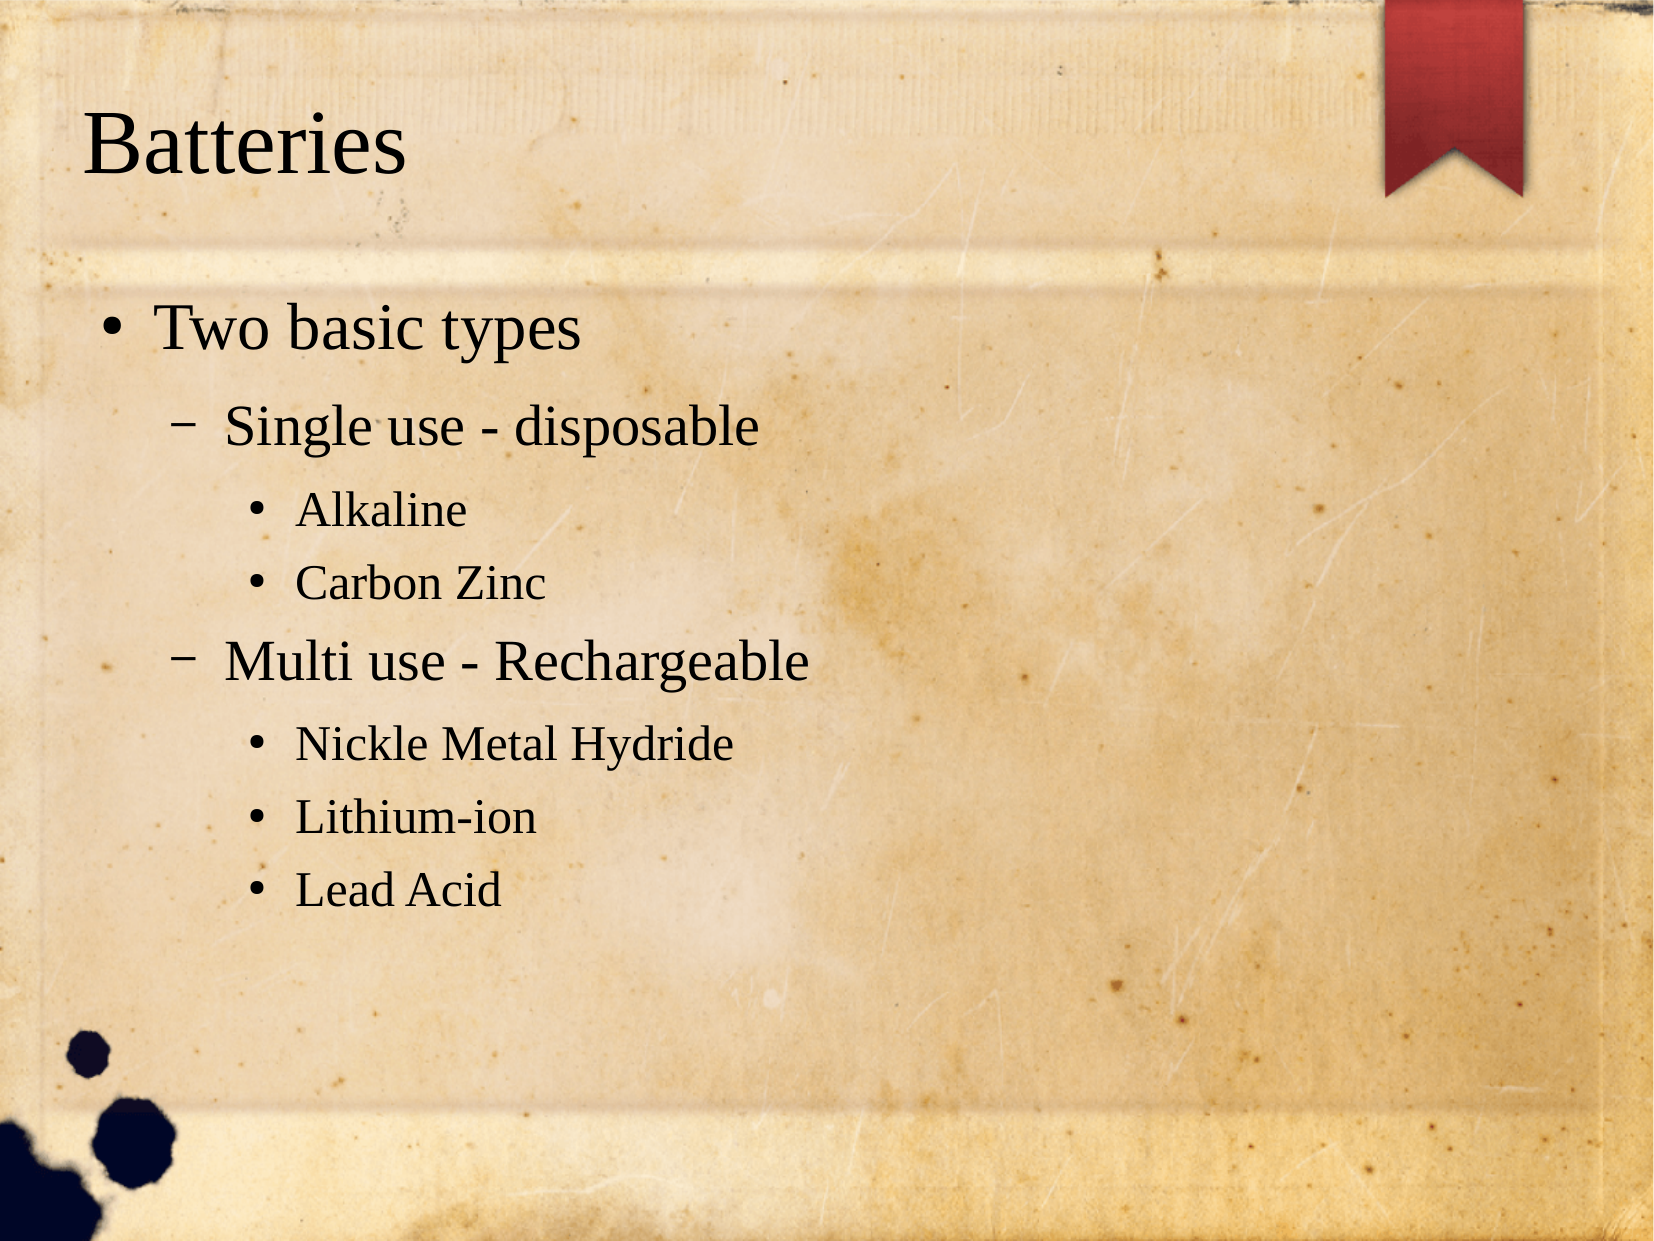

# Batteries
Two basic types
Single use - disposable
Alkaline
Carbon Zinc
Multi use - Rechargeable
Nickle Metal Hydride
Lithium-ion
Lead Acid